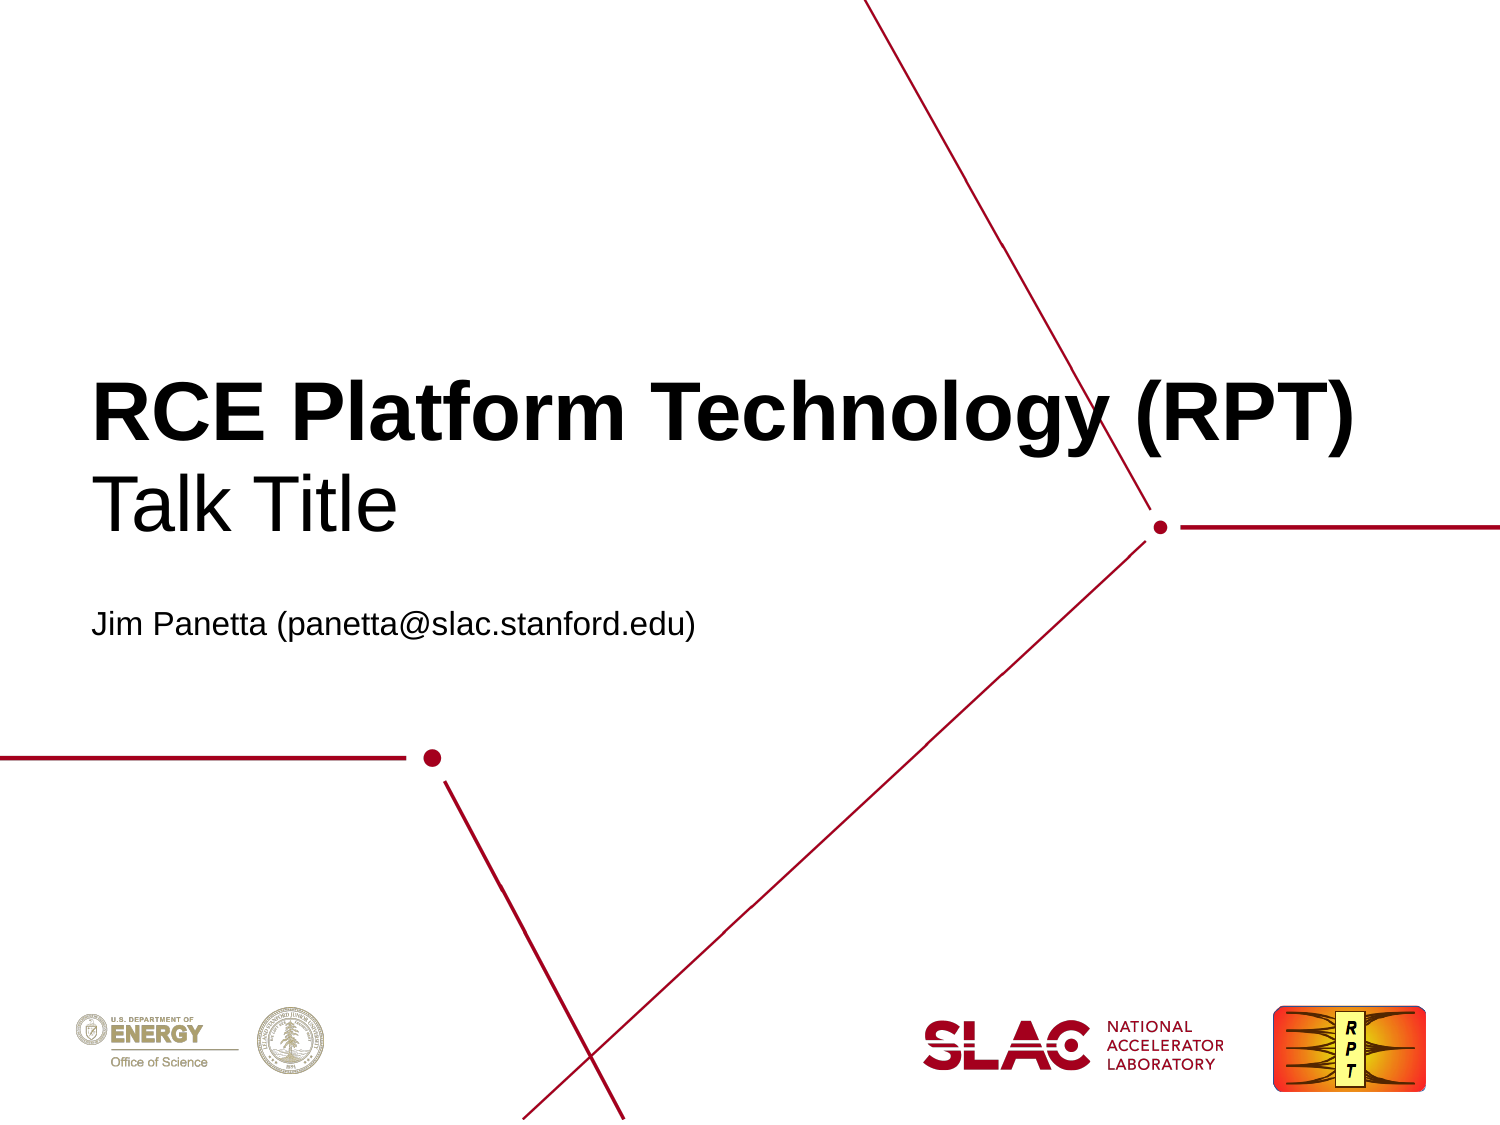

# RCE Platform Technology (RPT)
Talk Title
Jim Panetta (panetta@slac.stanford.edu)